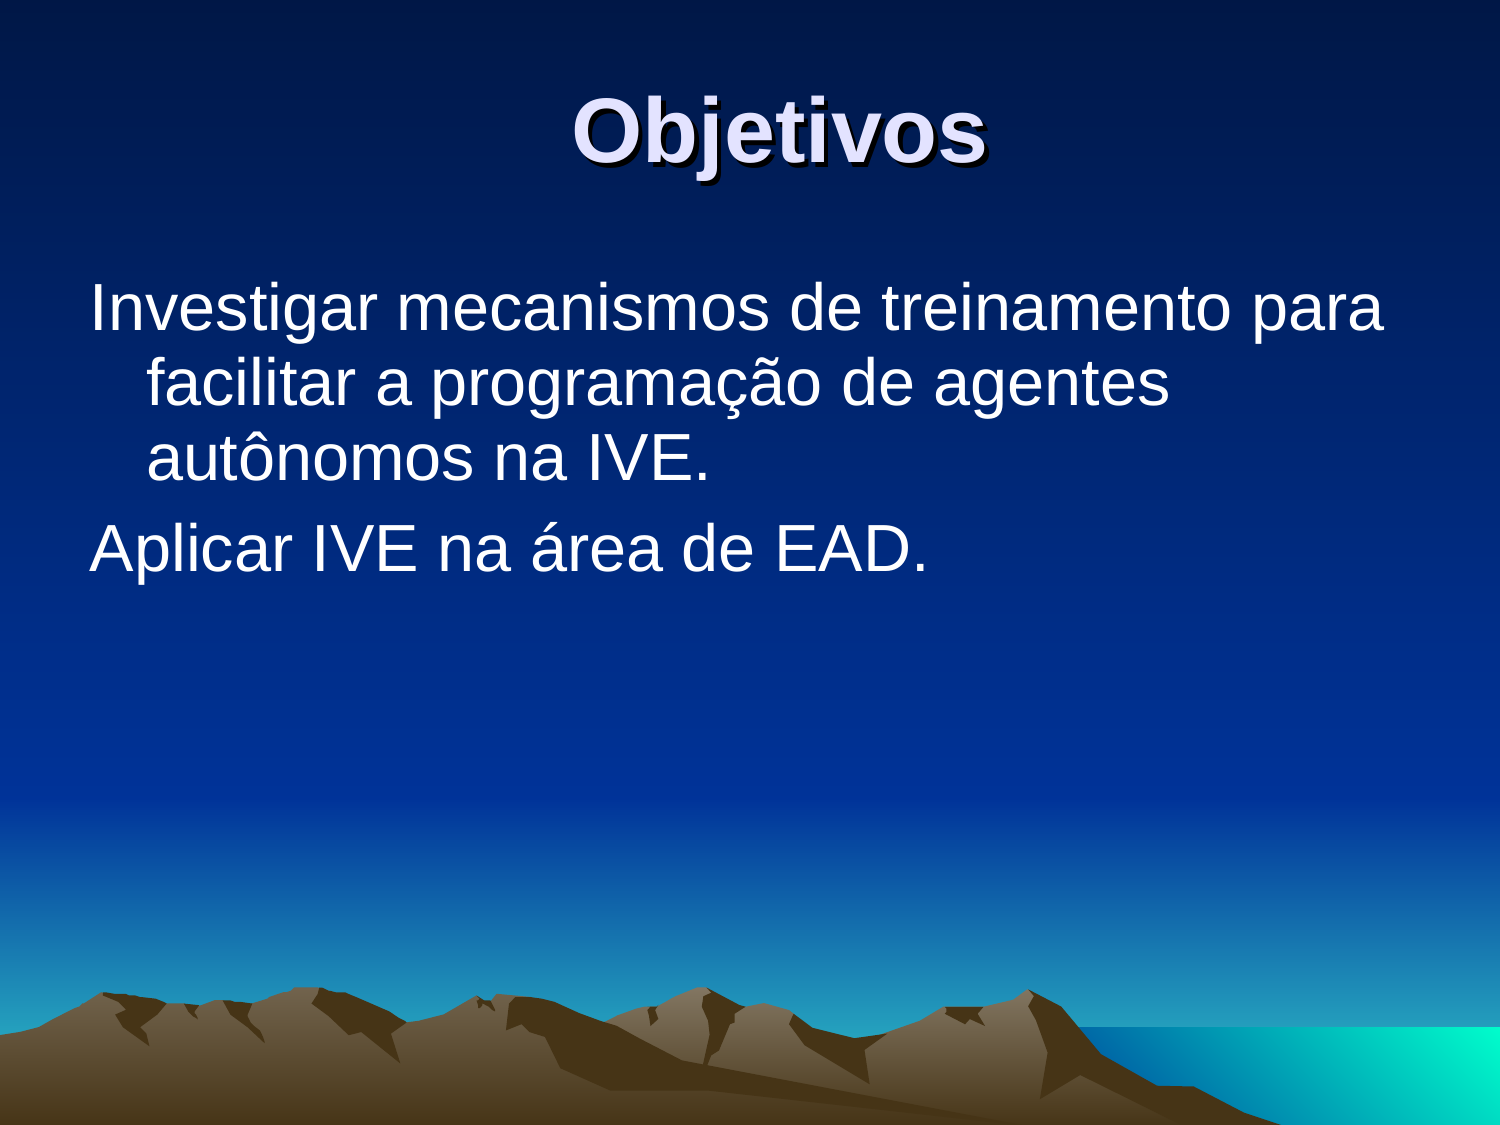

# Objetivos
Investigar mecanismos de treinamento para facilitar a programação de agentes autônomos na IVE.
Aplicar IVE na área de EAD.